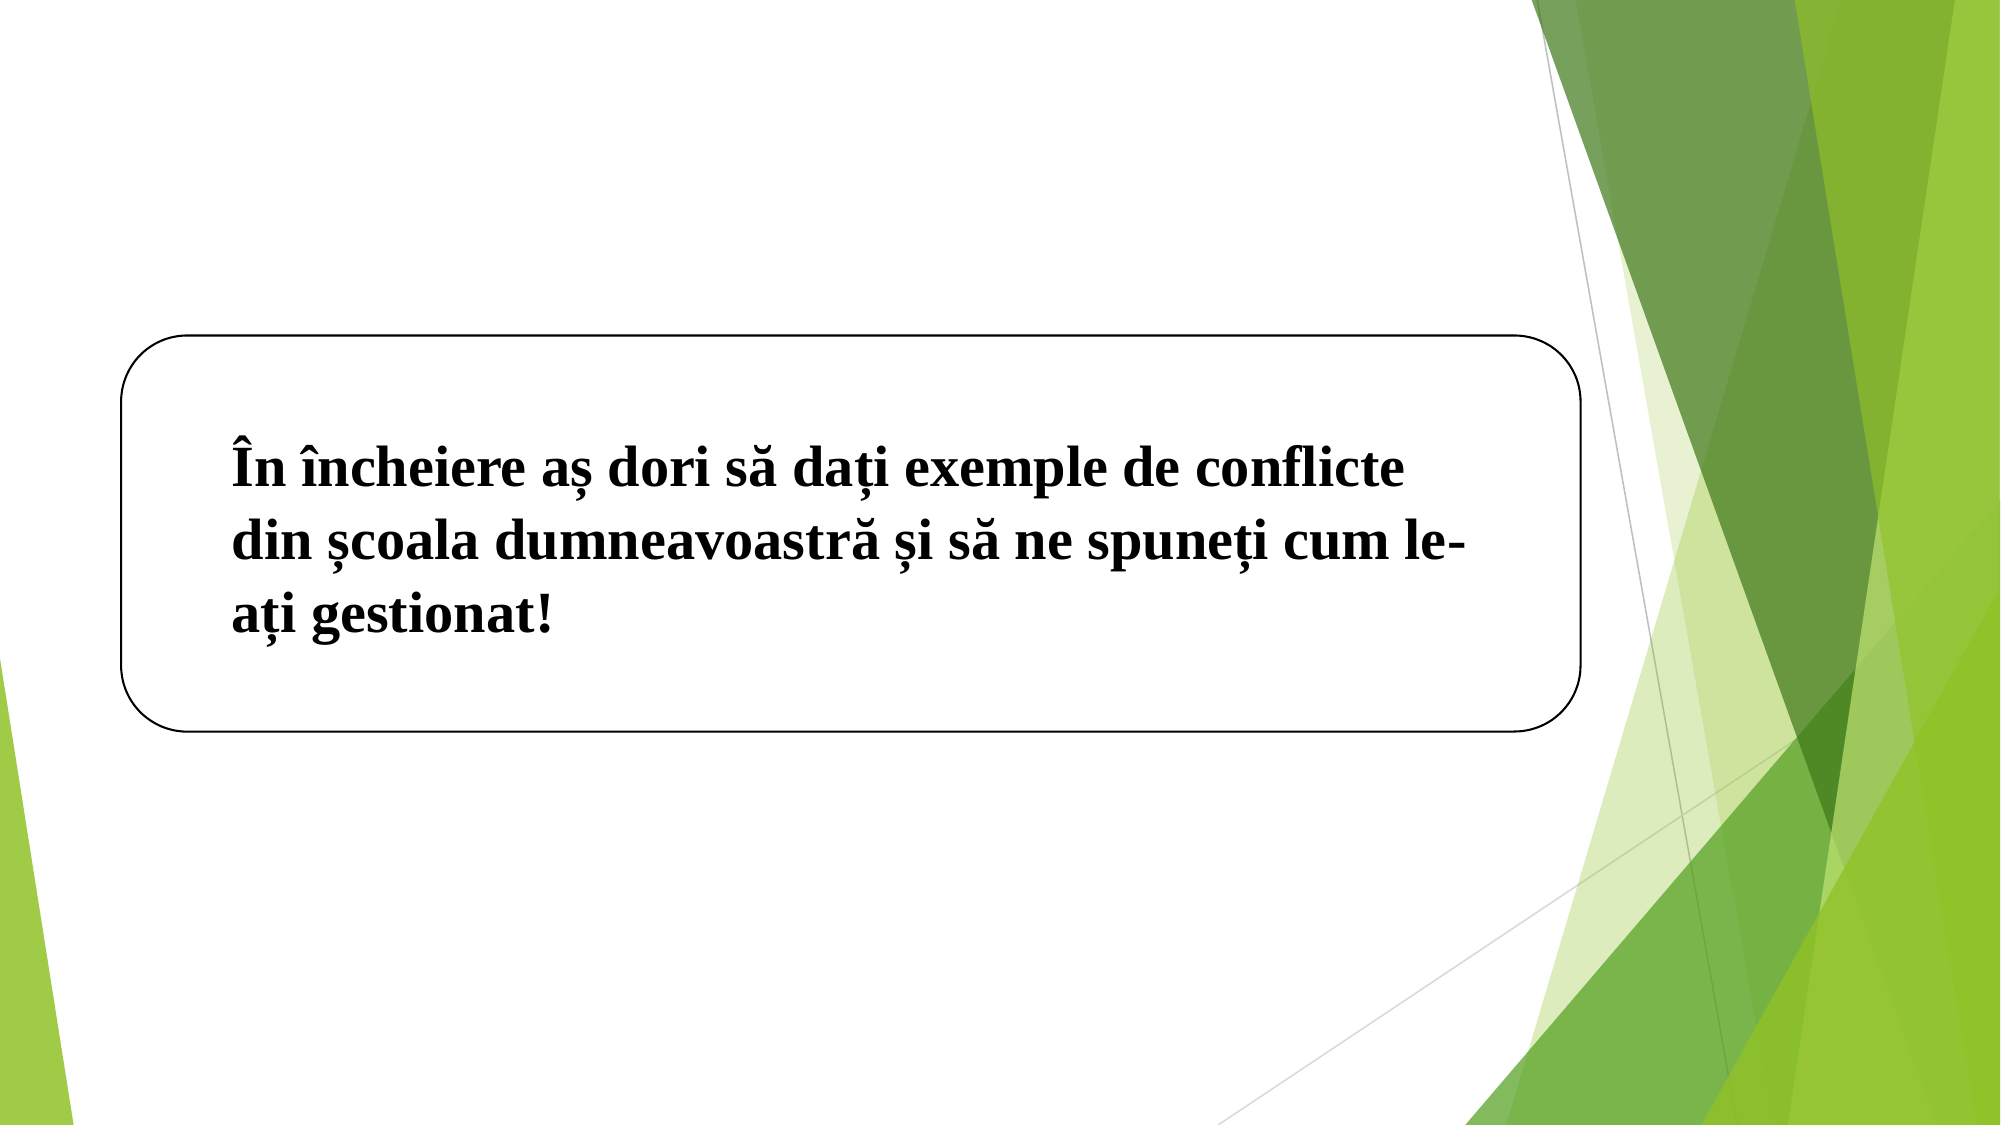

În încheiere aș dori să dați exemple de conflicte din școala dumneavoastră și să ne spuneți cum le-ați gestionat!